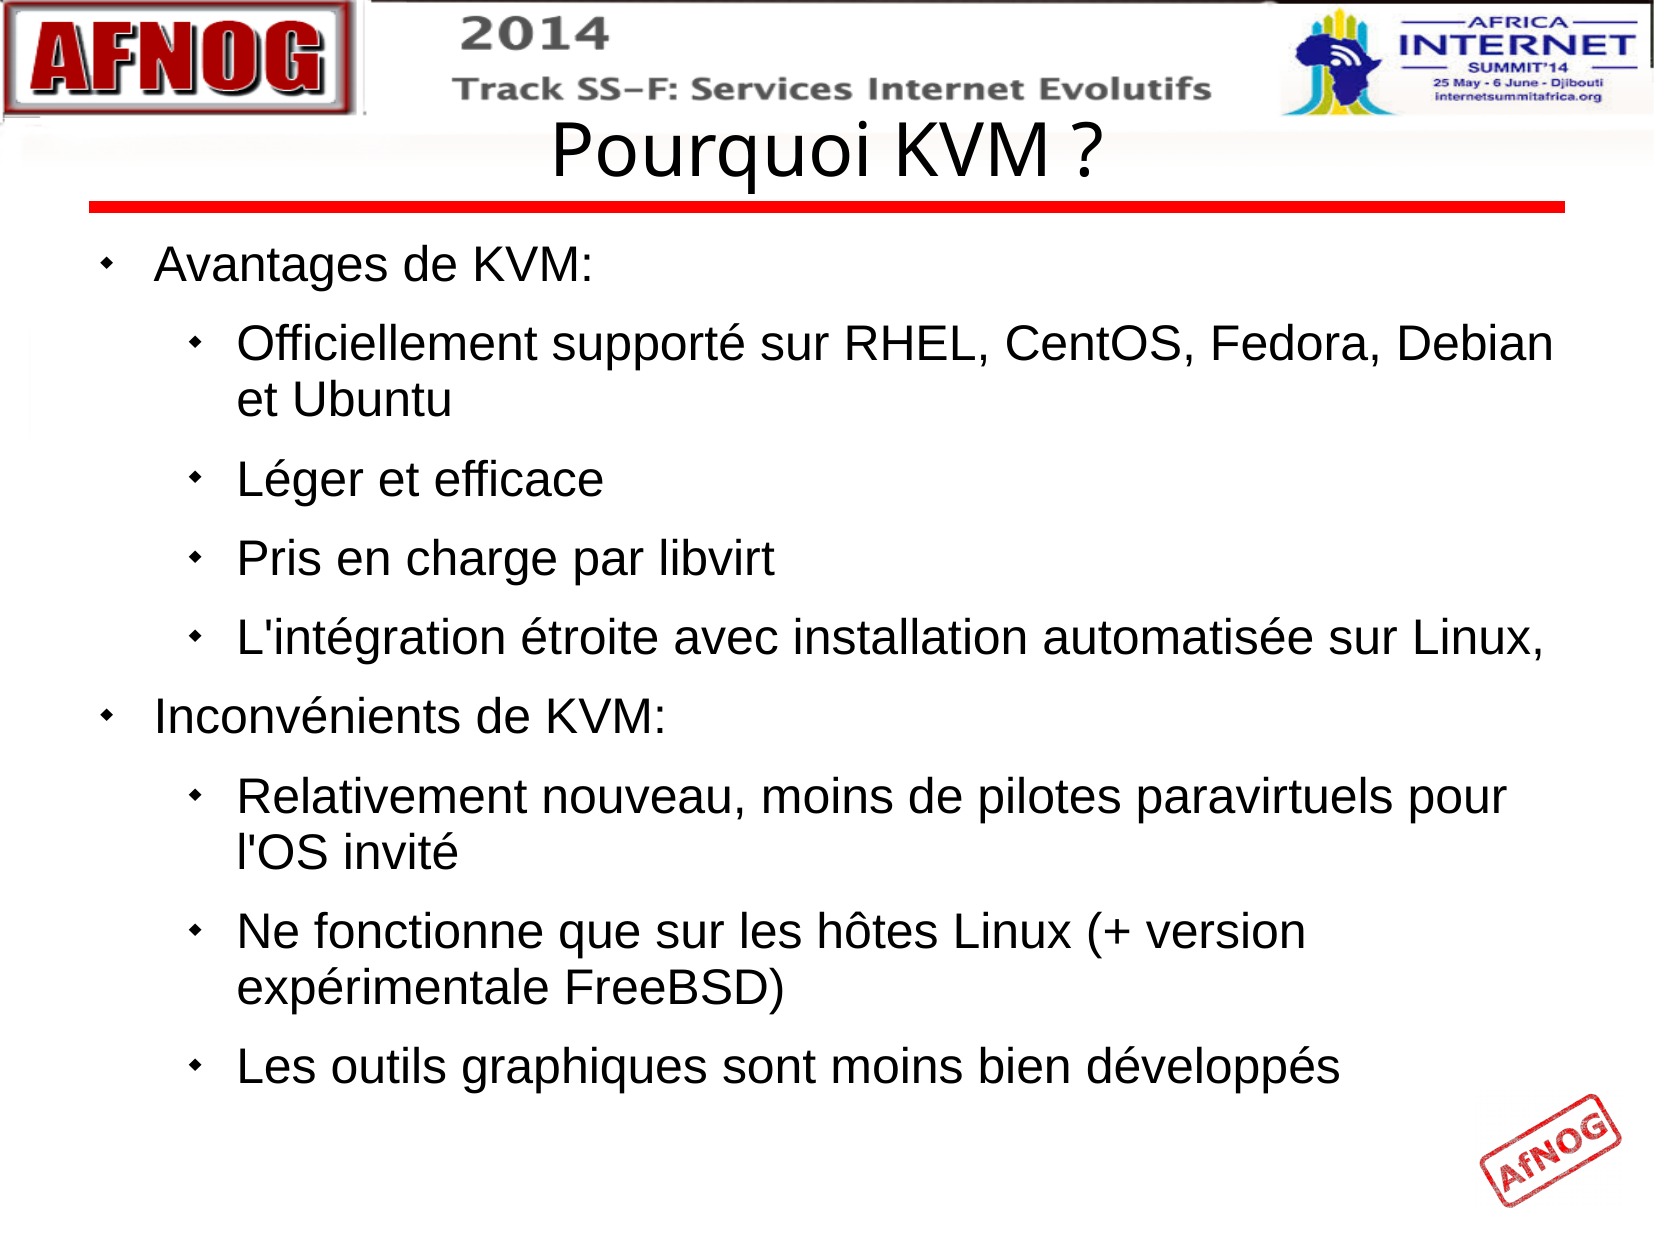

# Pourquoi KVM ?
Avantages de KVM:
Officiellement supporté sur RHEL, CentOS, Fedora, Debian et Ubuntu
Léger et efficace
Pris en charge par libvirt
L'intégration étroite avec installation automatisée sur Linux,
Inconvénients de KVM:
Relativement nouveau, moins de pilotes paravirtuels pour l'OS invité
Ne fonctionne que sur les hôtes Linux (+ version expérimentale FreeBSD)
Les outils graphiques sont moins bien développés